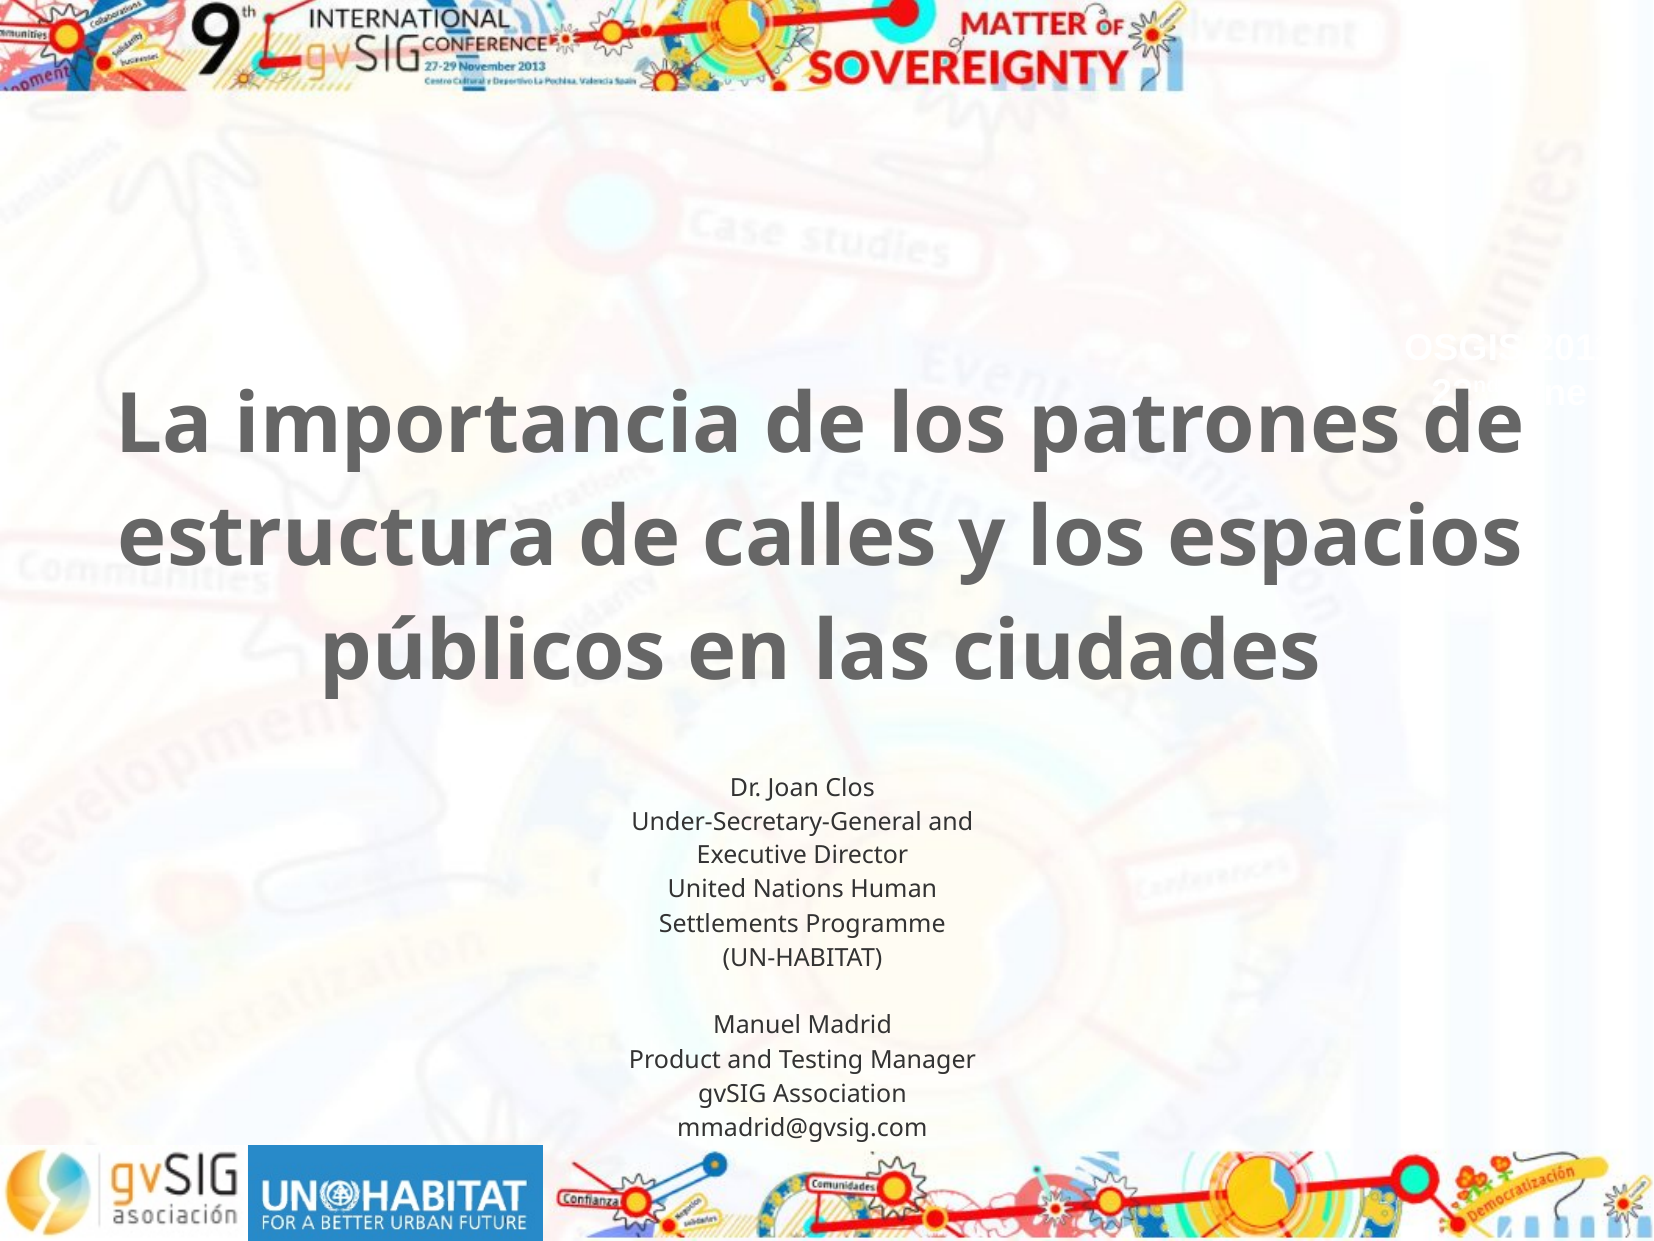

OSGIS 2011
 22ndJune
# La importancia de los patrones de estructura de calles y los espacios públicos en las ciudades
Dr. Joan Clos
Under-Secretary-General and
Executive Director
United Nations Human
Settlements Programme
(UN-HABITAT)
Manuel Madrid
Product and Testing Manager
gvSIG Association
mmadrid@gvsig.com